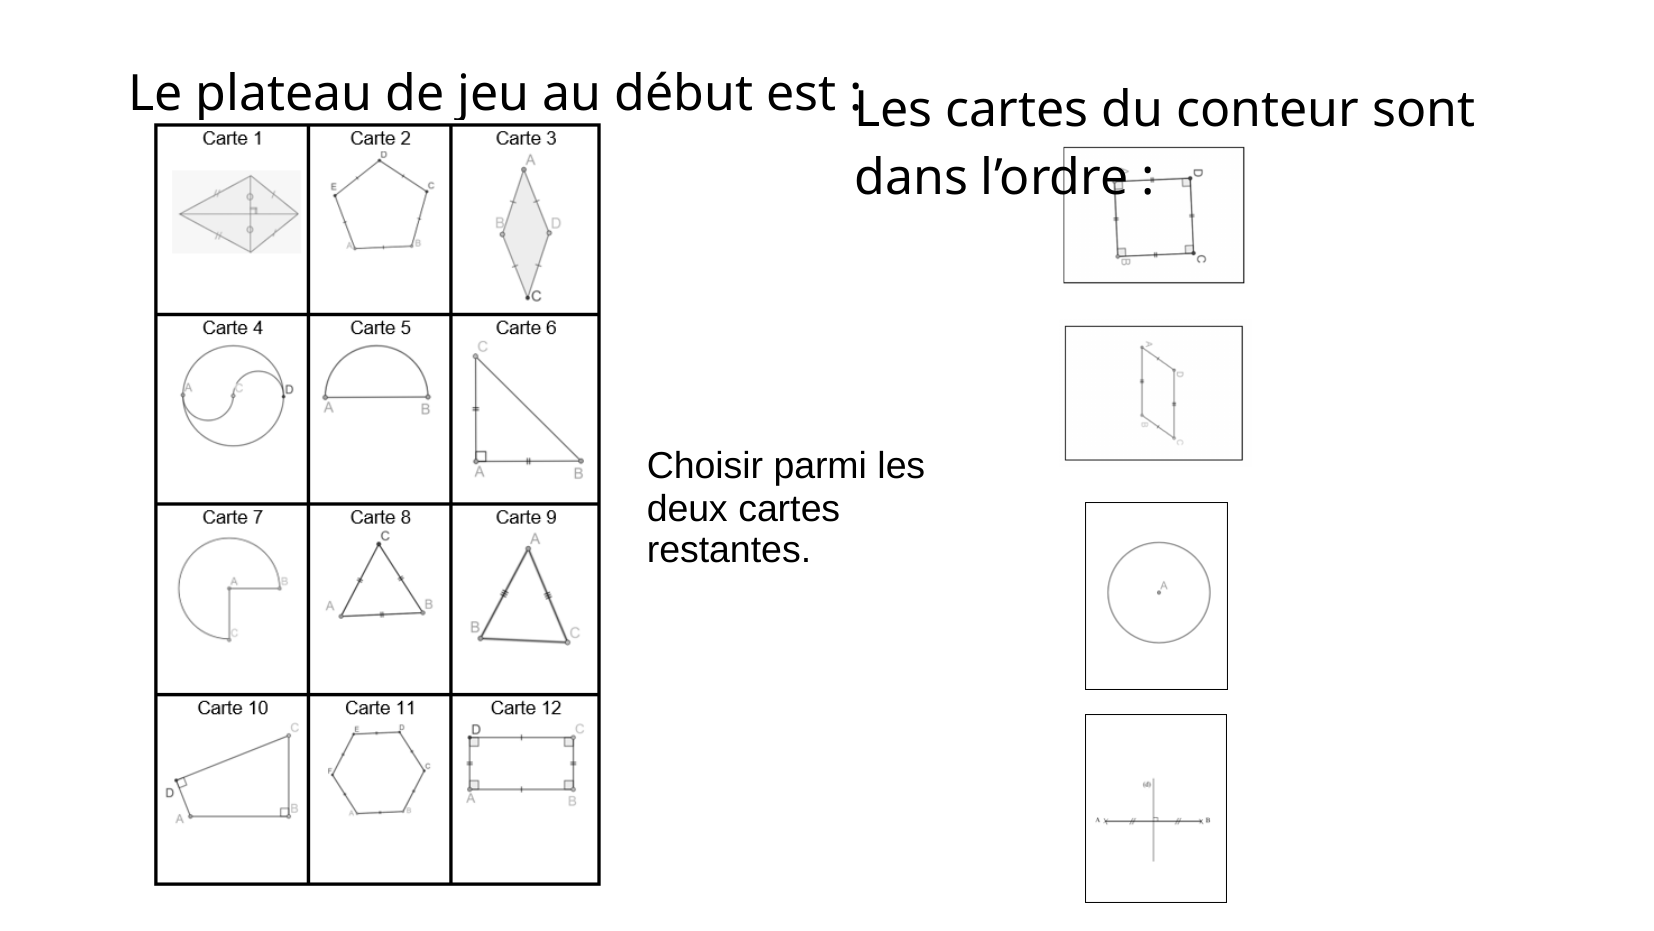

# Le plateau de jeu au début est :
Les cartes du conteur sont dans l’ordre :
Choisir parmi les deux cartes restantes.